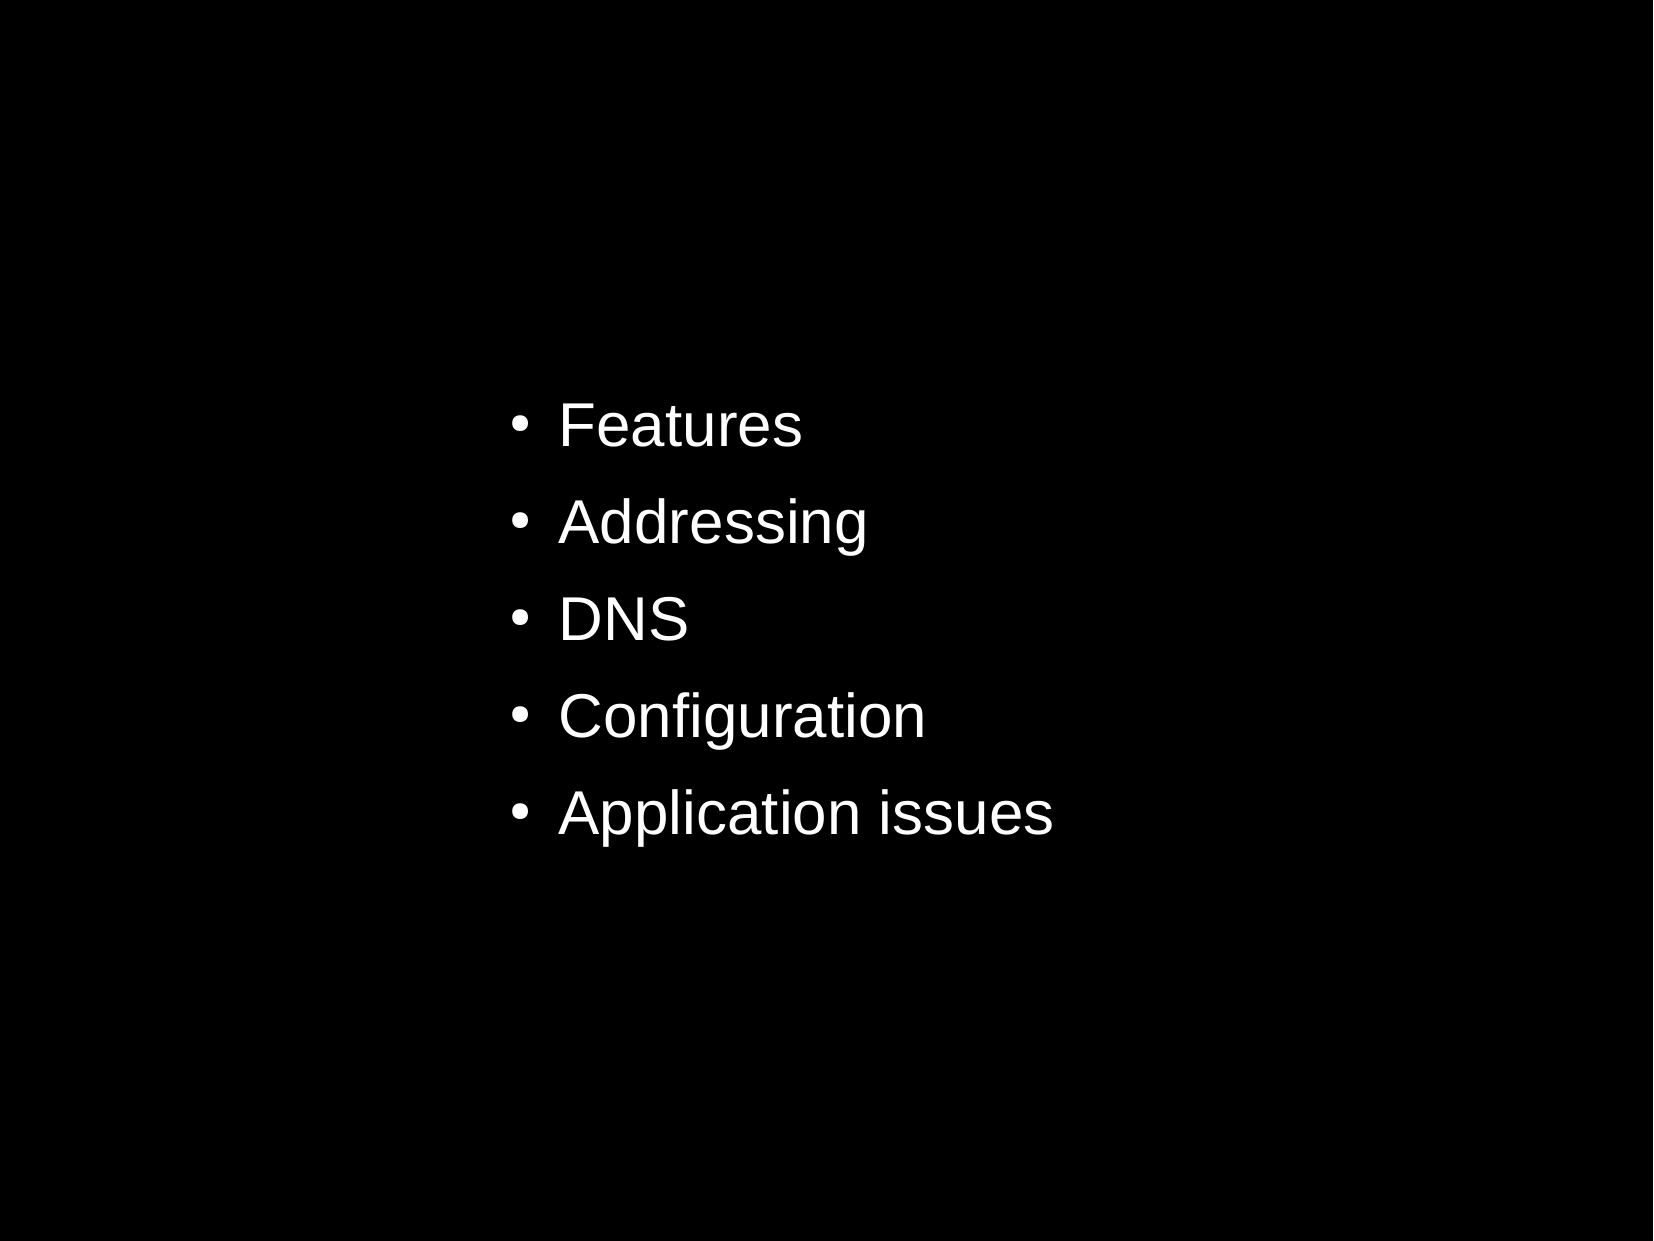

#
Features
Addressing
DNS
Configuration
Application issues